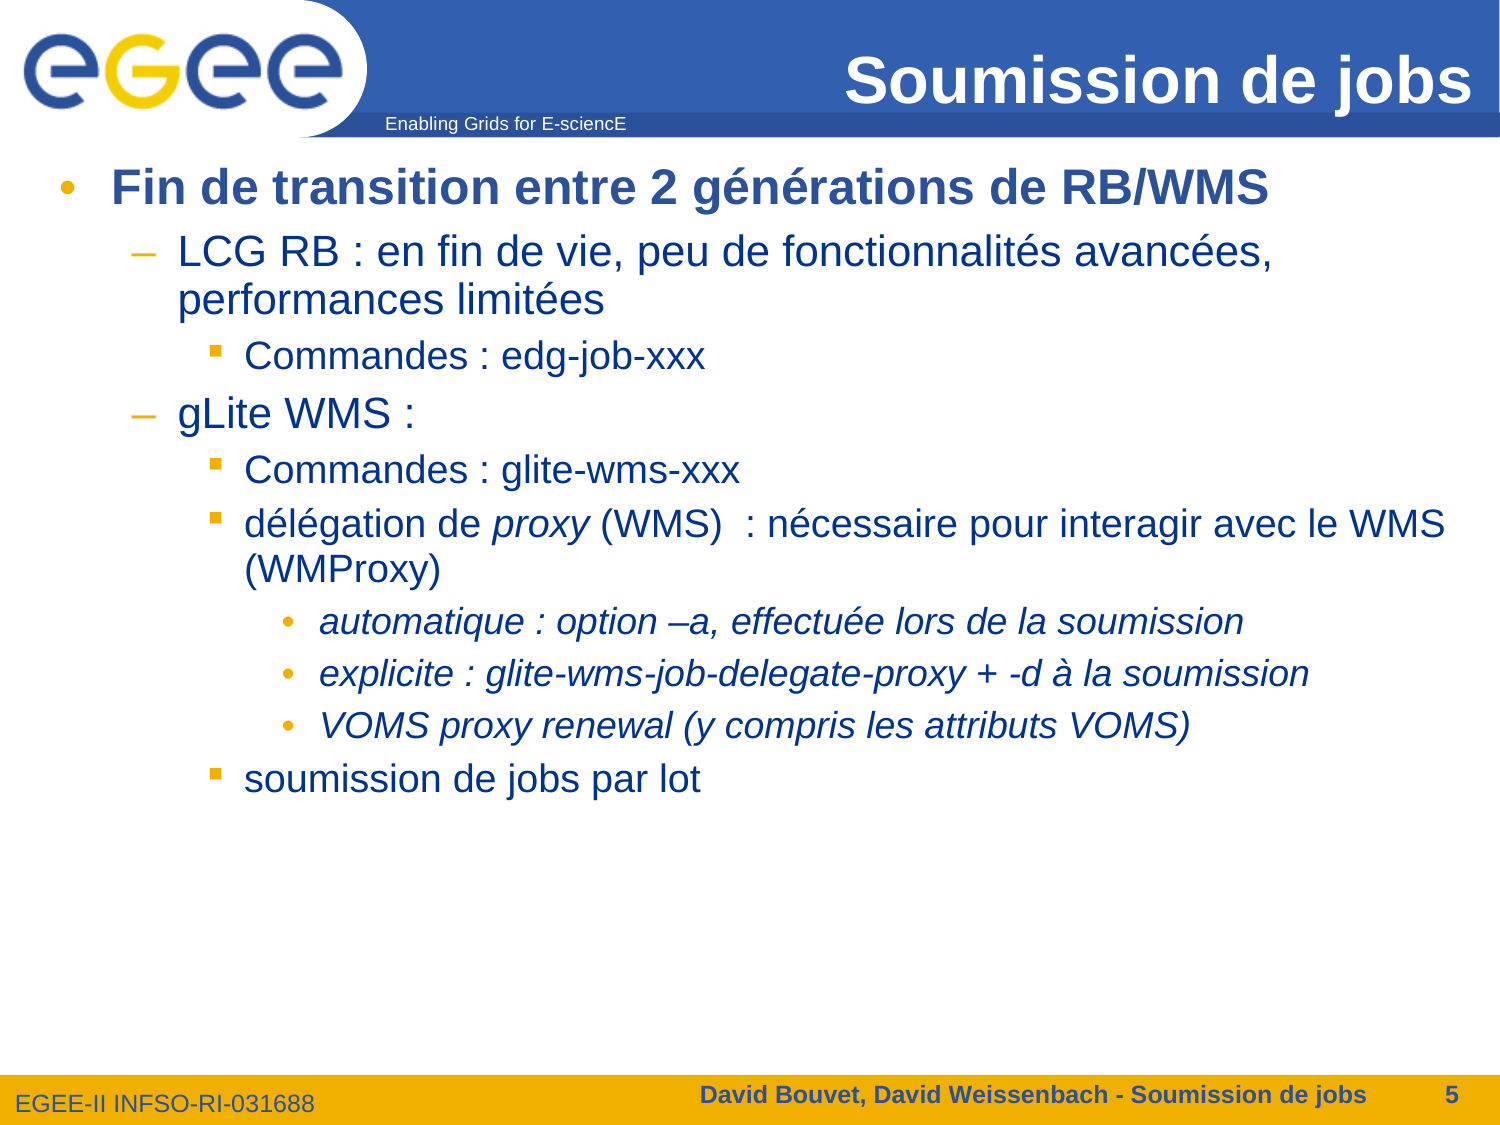

# Soumission de jobs
Fin de transition entre 2 générations de RB/WMS
LCG RB : en fin de vie, peu de fonctionnalités avancées, performances limitées
Commandes : edg-job-xxx
gLite WMS :
Commandes : glite-wms-xxx
délégation de proxy (WMS) : nécessaire pour interagir avec le WMS (WMProxy)‏
automatique : option –a, effectuée lors de la soumission
explicite : glite-wms-job-delegate-proxy + -d à la soumission
VOMS proxy renewal (y compris les attributs VOMS)‏
soumission de jobs par lot
David Bouvet, David Weissenbach - Soumission de jobs
5